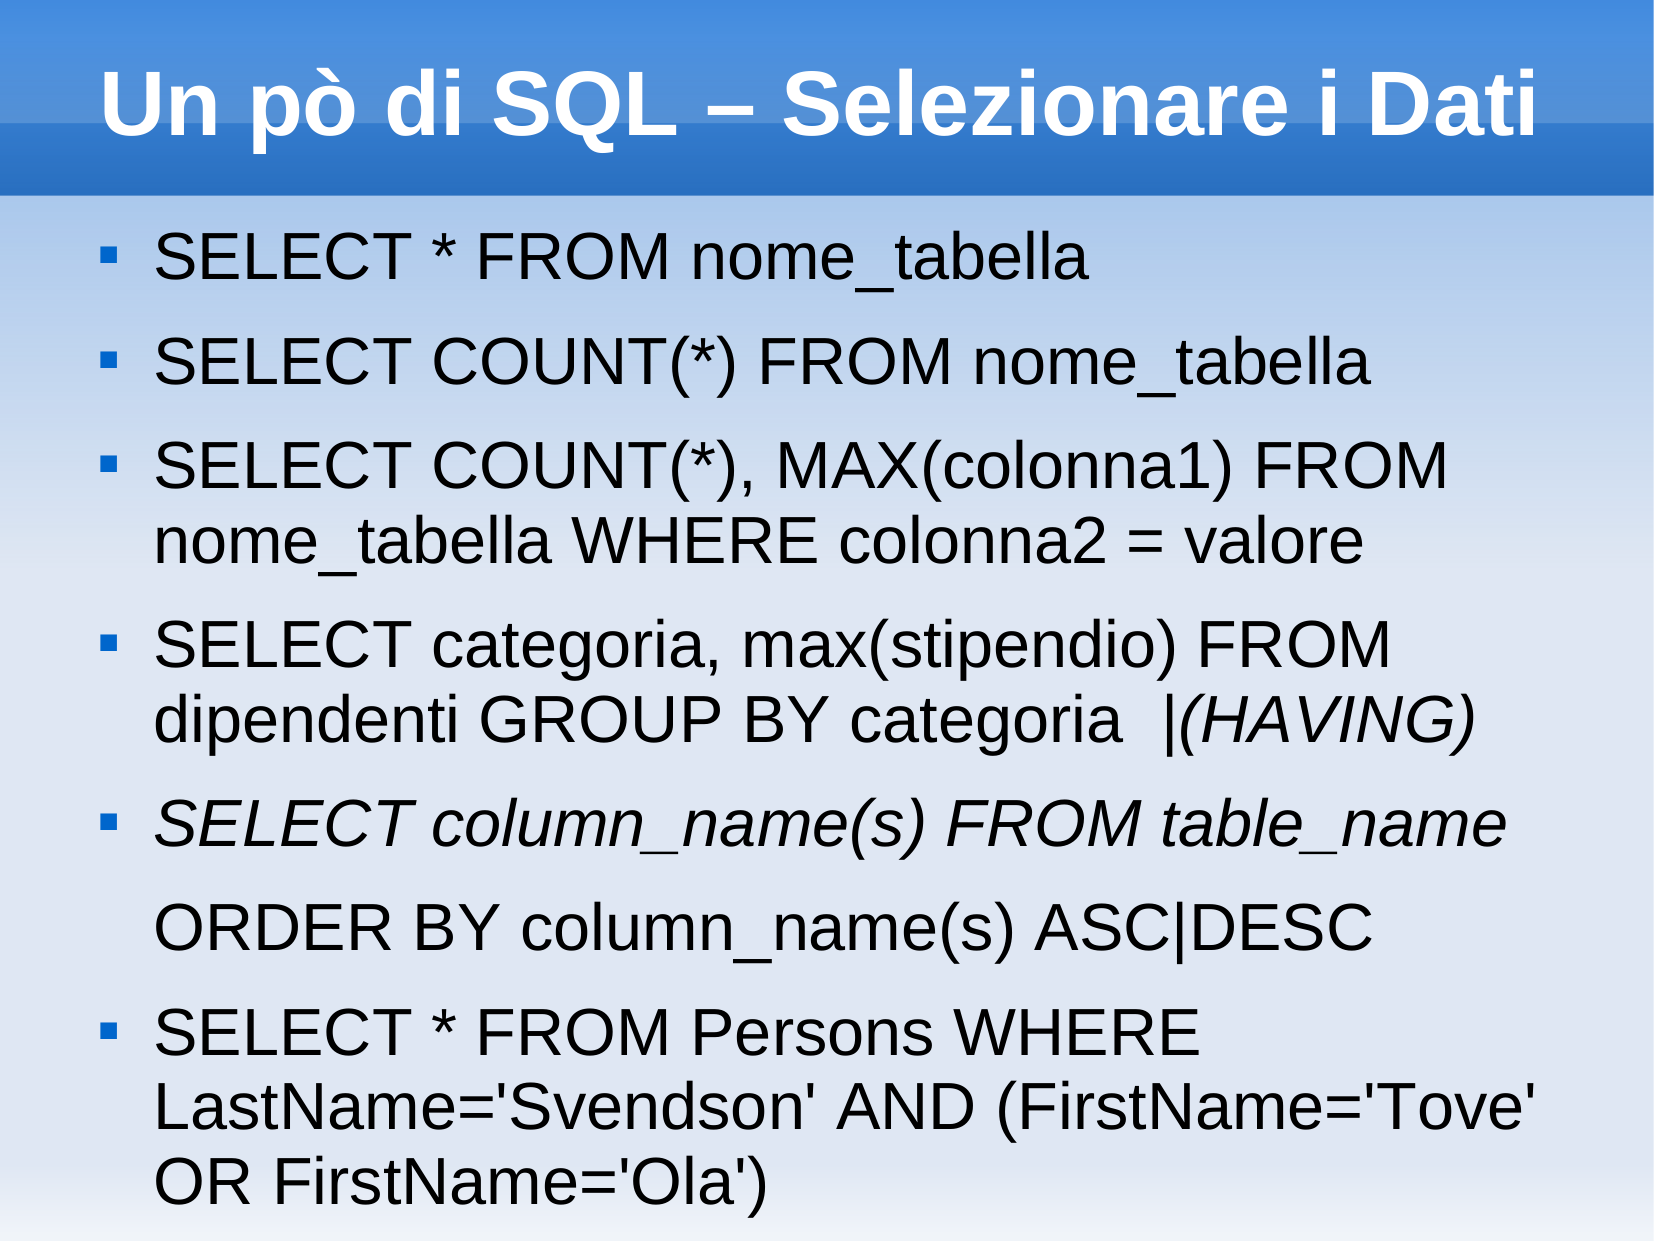

# Un pò di SQL – Selezionare i Dati
SELECT * FROM nome_tabella
SELECT COUNT(*) FROM nome_tabella
SELECT COUNT(*), MAX(colonna1) FROM nome_tabella WHERE colonna2 = valore
SELECT categoria, max(stipendio) FROM dipendenti GROUP BY categoria |(HAVING)
SELECT column_name(s) FROM table_name
ORDER BY column_name(s) ASC|DESC
SELECT * FROM Persons WHERE LastName='Svendson' AND (FirstName='Tove' OR FirstName='Ola')